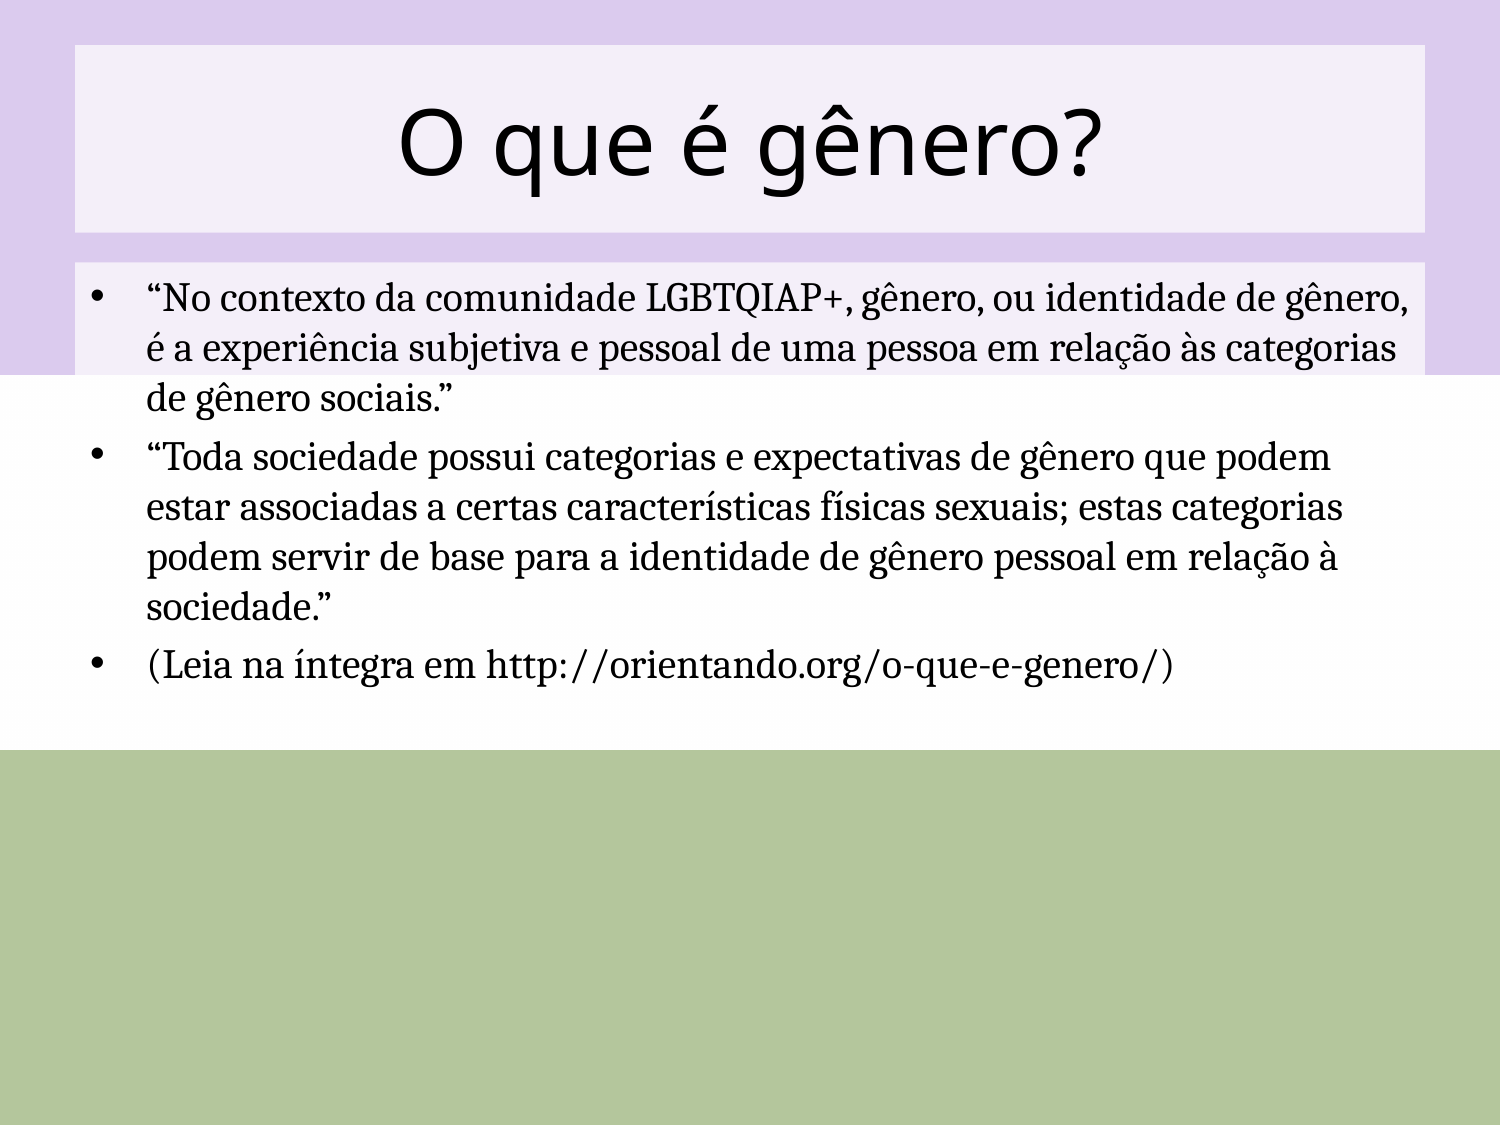

# O que é gênero?
“No contexto da comunidade LGBTQIAP+, gênero, ou identidade de gênero, é a experiência subjetiva e pessoal de uma pessoa em relação às categorias de gênero sociais.”
“Toda sociedade possui categorias e expectativas de gênero que podem estar associadas a certas características físicas sexuais; estas categorias podem servir de base para a identidade de gênero pessoal em relação à sociedade.”
(Leia na íntegra em http://orientando.org/o-que-e-genero/)